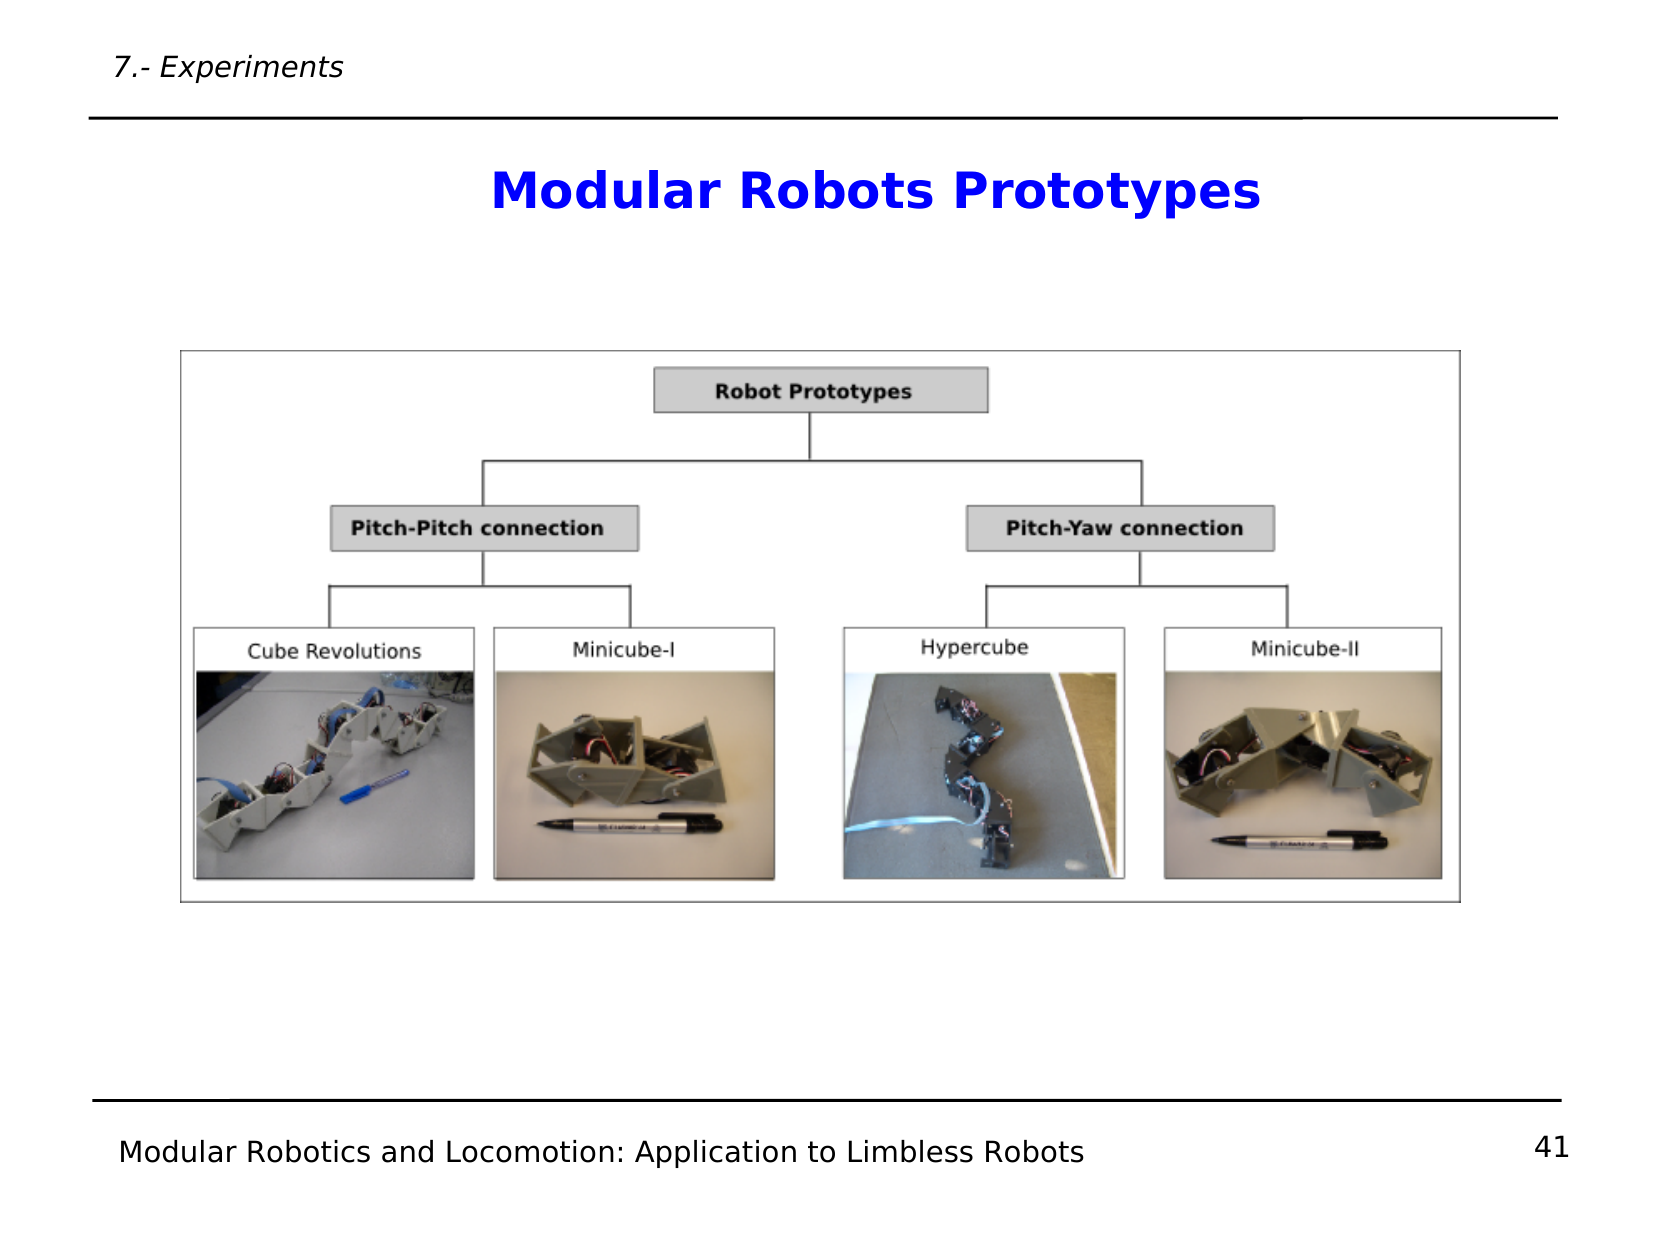

7.- Experiments
Modular Robots Prototypes
Modular Robotics and Locomotion: Application to Limbless Robots
41